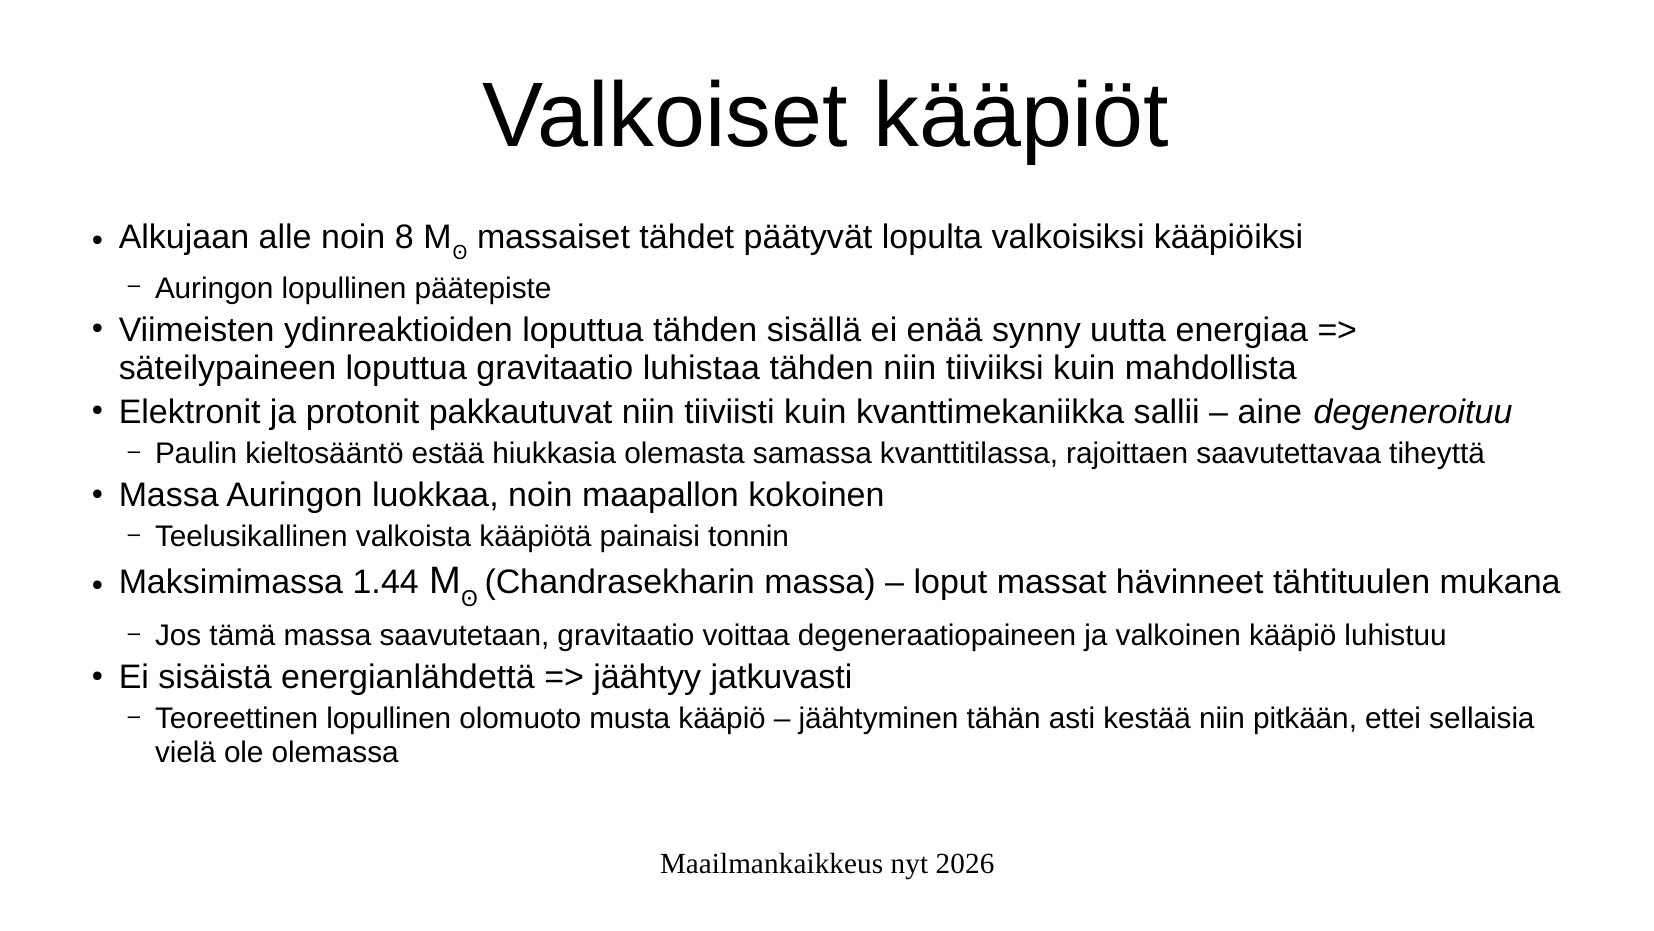

# Valkoiset kääpiöt
Alkujaan alle noin 8 Mʘ massaiset tähdet päätyvät lopulta valkoisiksi kääpiöiksi
Auringon lopullinen päätepiste
Viimeisten ydinreaktioiden loputtua tähden sisällä ei enää synny uutta energiaa => säteilypaineen loputtua gravitaatio luhistaa tähden niin tiiviiksi kuin mahdollista
Elektronit ja protonit pakkautuvat niin tiiviisti kuin kvanttimekaniikka sallii – aine degeneroituu
Paulin kieltosääntö estää hiukkasia olemasta samassa kvanttitilassa, rajoittaen saavutettavaa tiheyttä
Massa Auringon luokkaa, noin maapallon kokoinen
Teelusikallinen valkoista kääpiötä painaisi tonnin
Maksimimassa 1.44 Mʘ (Chandrasekharin massa) – loput massat hävinneet tähtituulen mukana
Jos tämä massa saavutetaan, gravitaatio voittaa degeneraatiopaineen ja valkoinen kääpiö luhistuu
Ei sisäistä energianlähdettä => jäähtyy jatkuvasti
Teoreettinen lopullinen olomuoto musta kääpiö – jäähtyminen tähän asti kestää niin pitkään, ettei sellaisia vielä ole olemassa